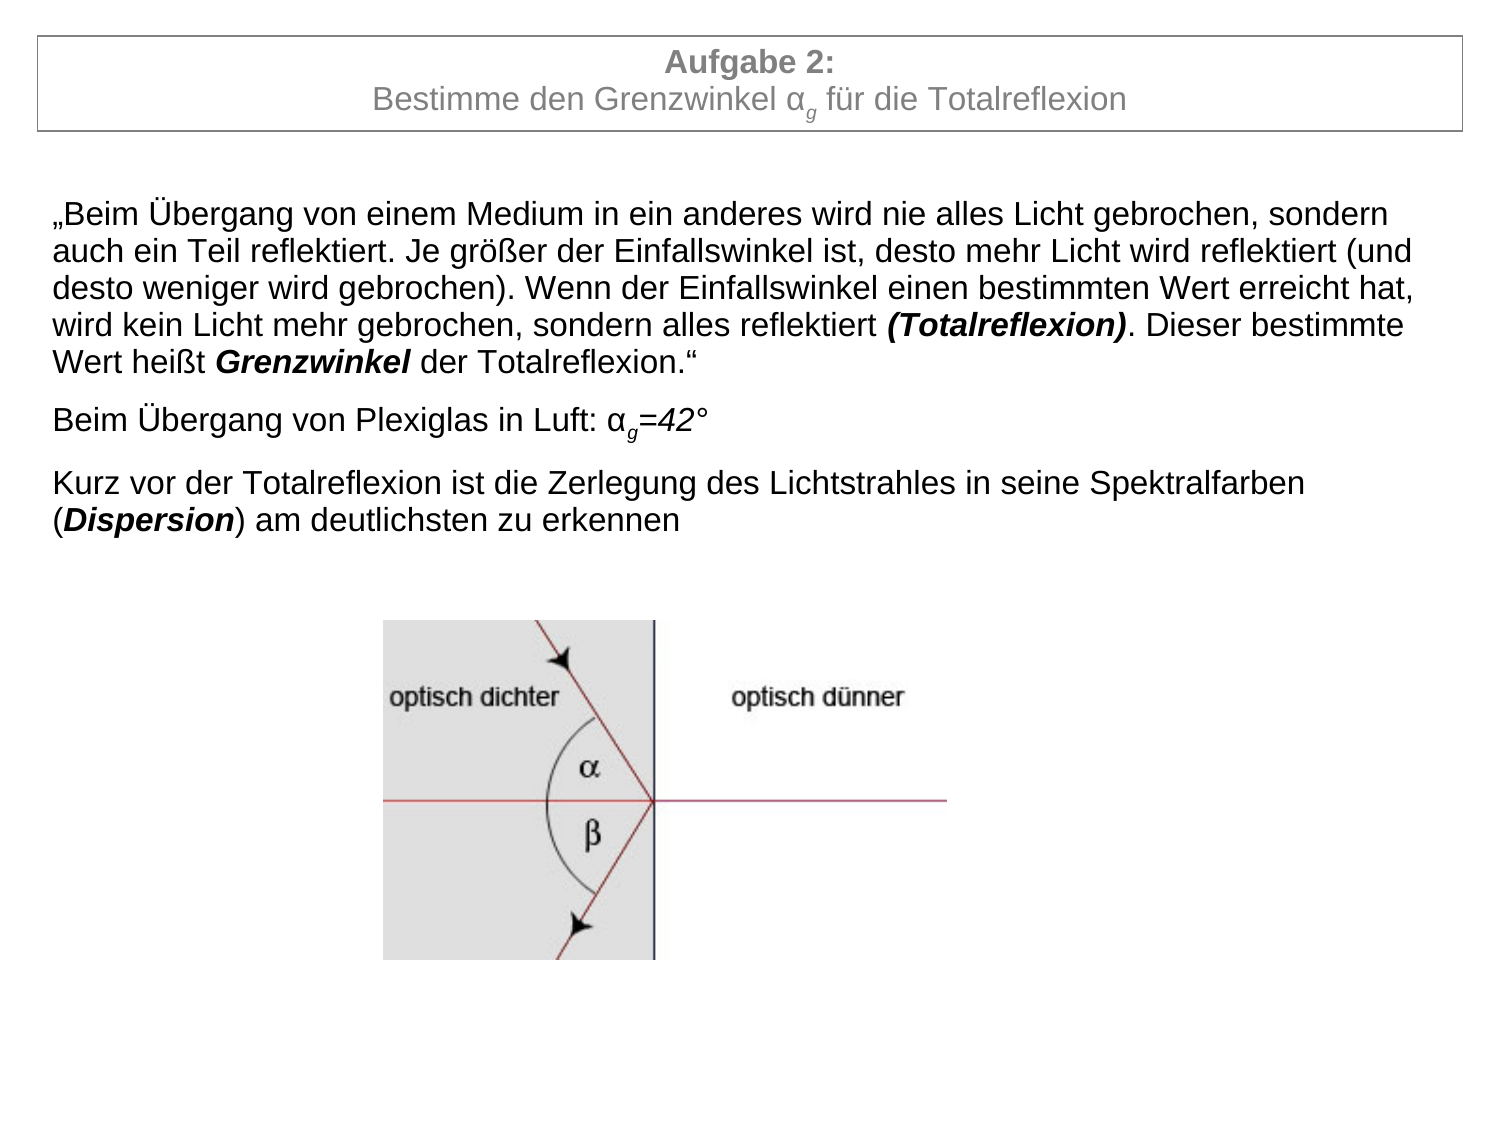

Aufgabe 2:
Bestimme den Grenzwinkel αg für die Totalreflexion
„Beim Übergang von einem Medium in ein anderes wird nie alles Licht gebrochen, sondern auch ein Teil reflektiert. Je größer der Einfallswinkel ist, desto mehr Licht wird reflektiert (und desto weniger wird gebrochen). Wenn der Einfallswinkel einen bestimmten Wert erreicht hat, wird kein Licht mehr gebrochen, sondern alles reflektiert (Totalreflexion). Dieser bestimmte Wert heißt Grenzwinkel der Totalreflexion.“
Beim Übergang von Plexiglas in Luft: αg=42°
Kurz vor der Totalreflexion ist die Zerlegung des Lichtstrahles in seine Spektralfarben (Dispersion) am deutlichsten zu erkennen